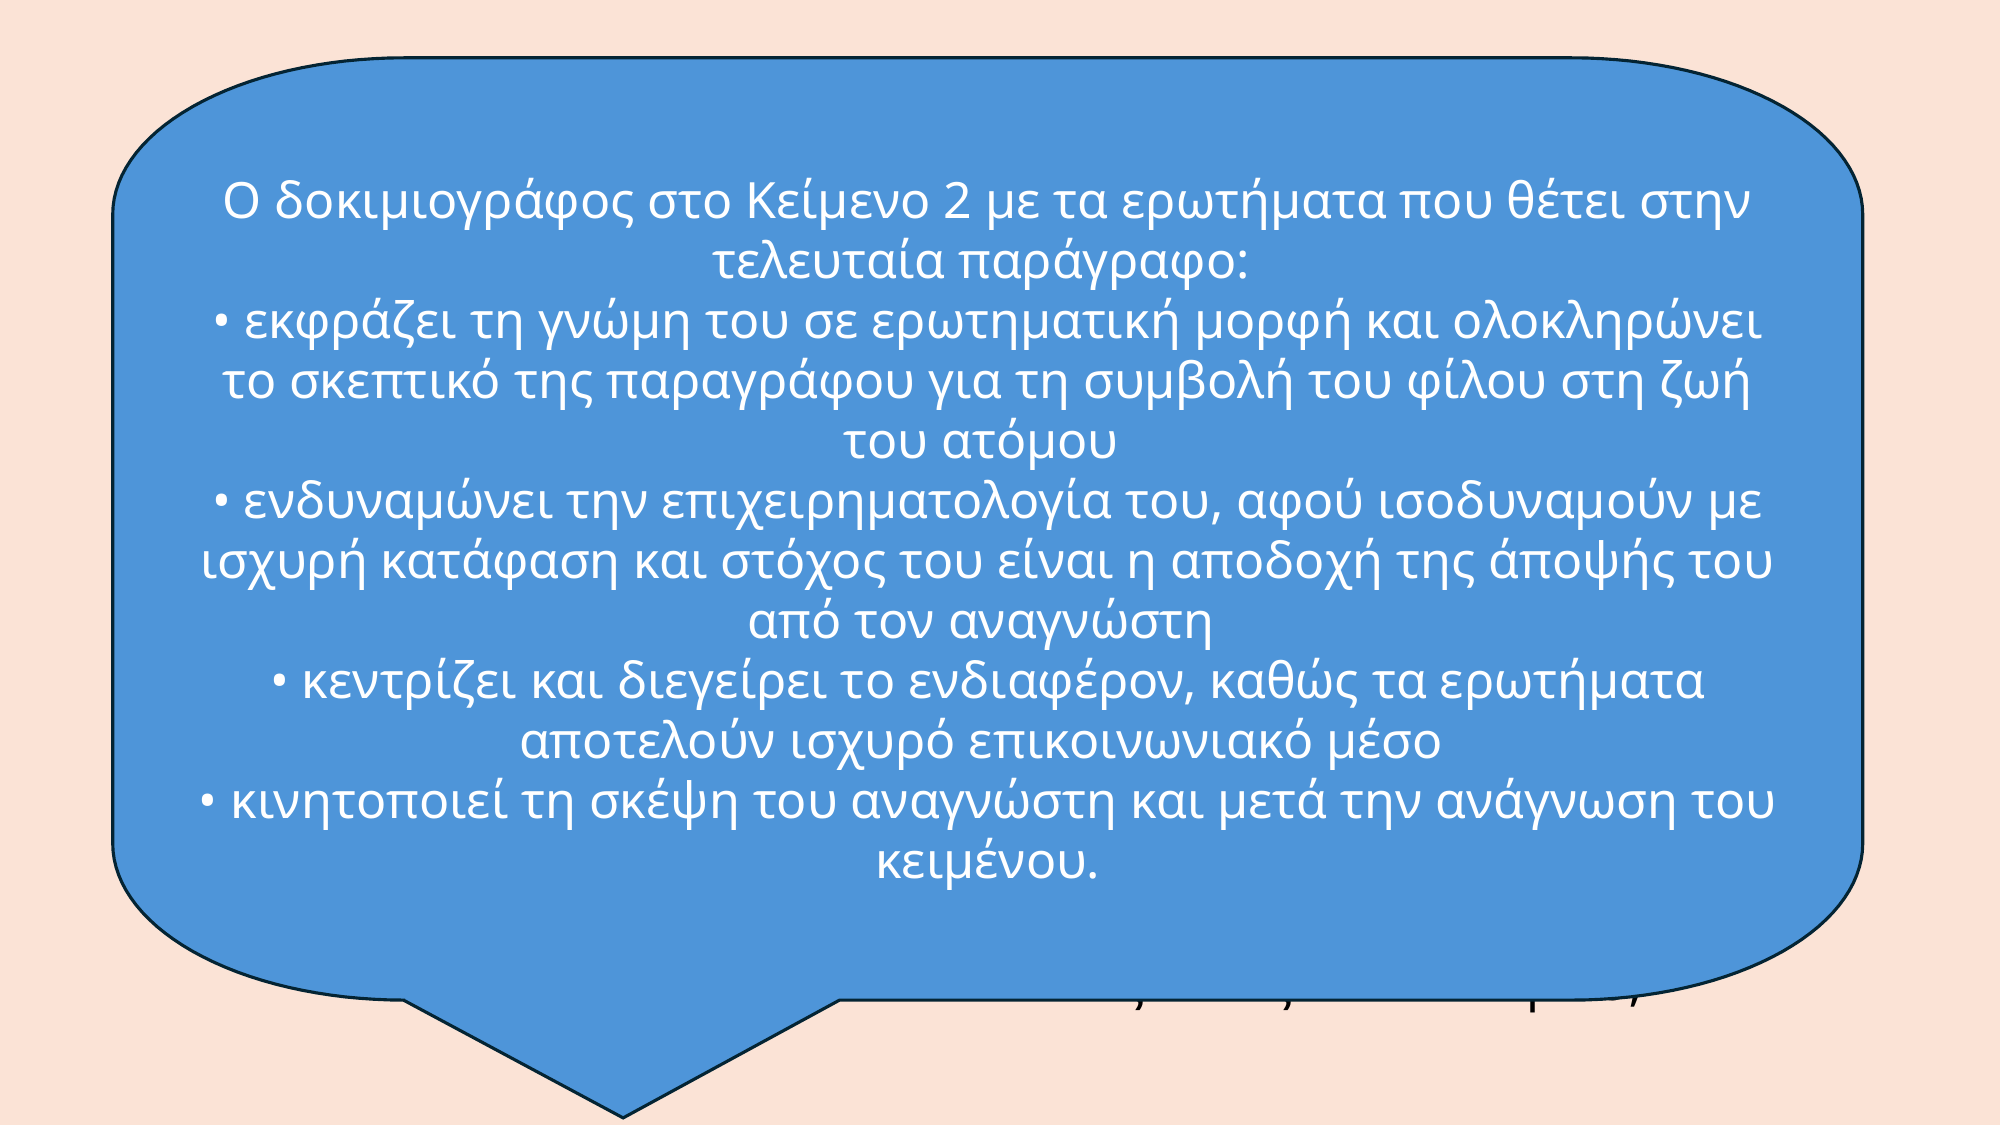

Ο δοκιμιογράφος στο Κείμενο 2 με τα ερωτήματα που θέτει στην τελευταία παράγραφο:
• εκφράζει τη γνώμη του σε ερωτηματική μορφή και ολοκληρώνει το σκεπτικό της παραγράφου για τη συμβολή του φίλου στη ζωή του ατόμου
• ενδυναμώνει την επιχειρηματολογία του, αφού ισοδυναμούν με ισχυρή κατάφαση και στόχος του είναι η αποδοχή της άποψής του από τον αναγνώστη
• κεντρίζει και διεγείρει το ενδιαφέρον, καθώς τα ερωτήματα αποτελούν ισχυρό επικοινωνιακό μέσο
• κινητοποιεί τη σκέψη του αναγνώστη και μετά την ανάγνωση του κειμένου.
# Τεχνική ερωτήσεων
Φίλος είναι ο παραστάτης και σύμμαχός μας στον τραχύ αγώνα να υπάρξουμε, να σηκώσουμε το βάρος της ανθρωποσύνης μας, χωρίς να συντριβούμε ή να ευτελιστούμε. Όταν σε μια βαρυσήμαντη καμπή του βίου μελετούμε ή επιχειρούμε κάτι πολύ σοβαρό και επικίνδυνο, έχουμε ανάγκη από ένα καλόγνωμο σύμβουλο και αυστηρό κριτή, για να συζητήσουμε μαζί του ελεύθερα και χωρίς περιστροφές το πρόβλημά μας. Ποιος μπορεί να είναι αυτός ο σύμβουλος και κριτής; Μπορεί το πρόσωπο τούτο να είναι άλλος εκτός από τον φίλο;
Τι πετυχαίνει ο δοκιμιογράφος στο Κείμενο 2 με τα ερωτήματα που θέτει στην τελευταία παράγραφο (μονάδες 6);
(24830)